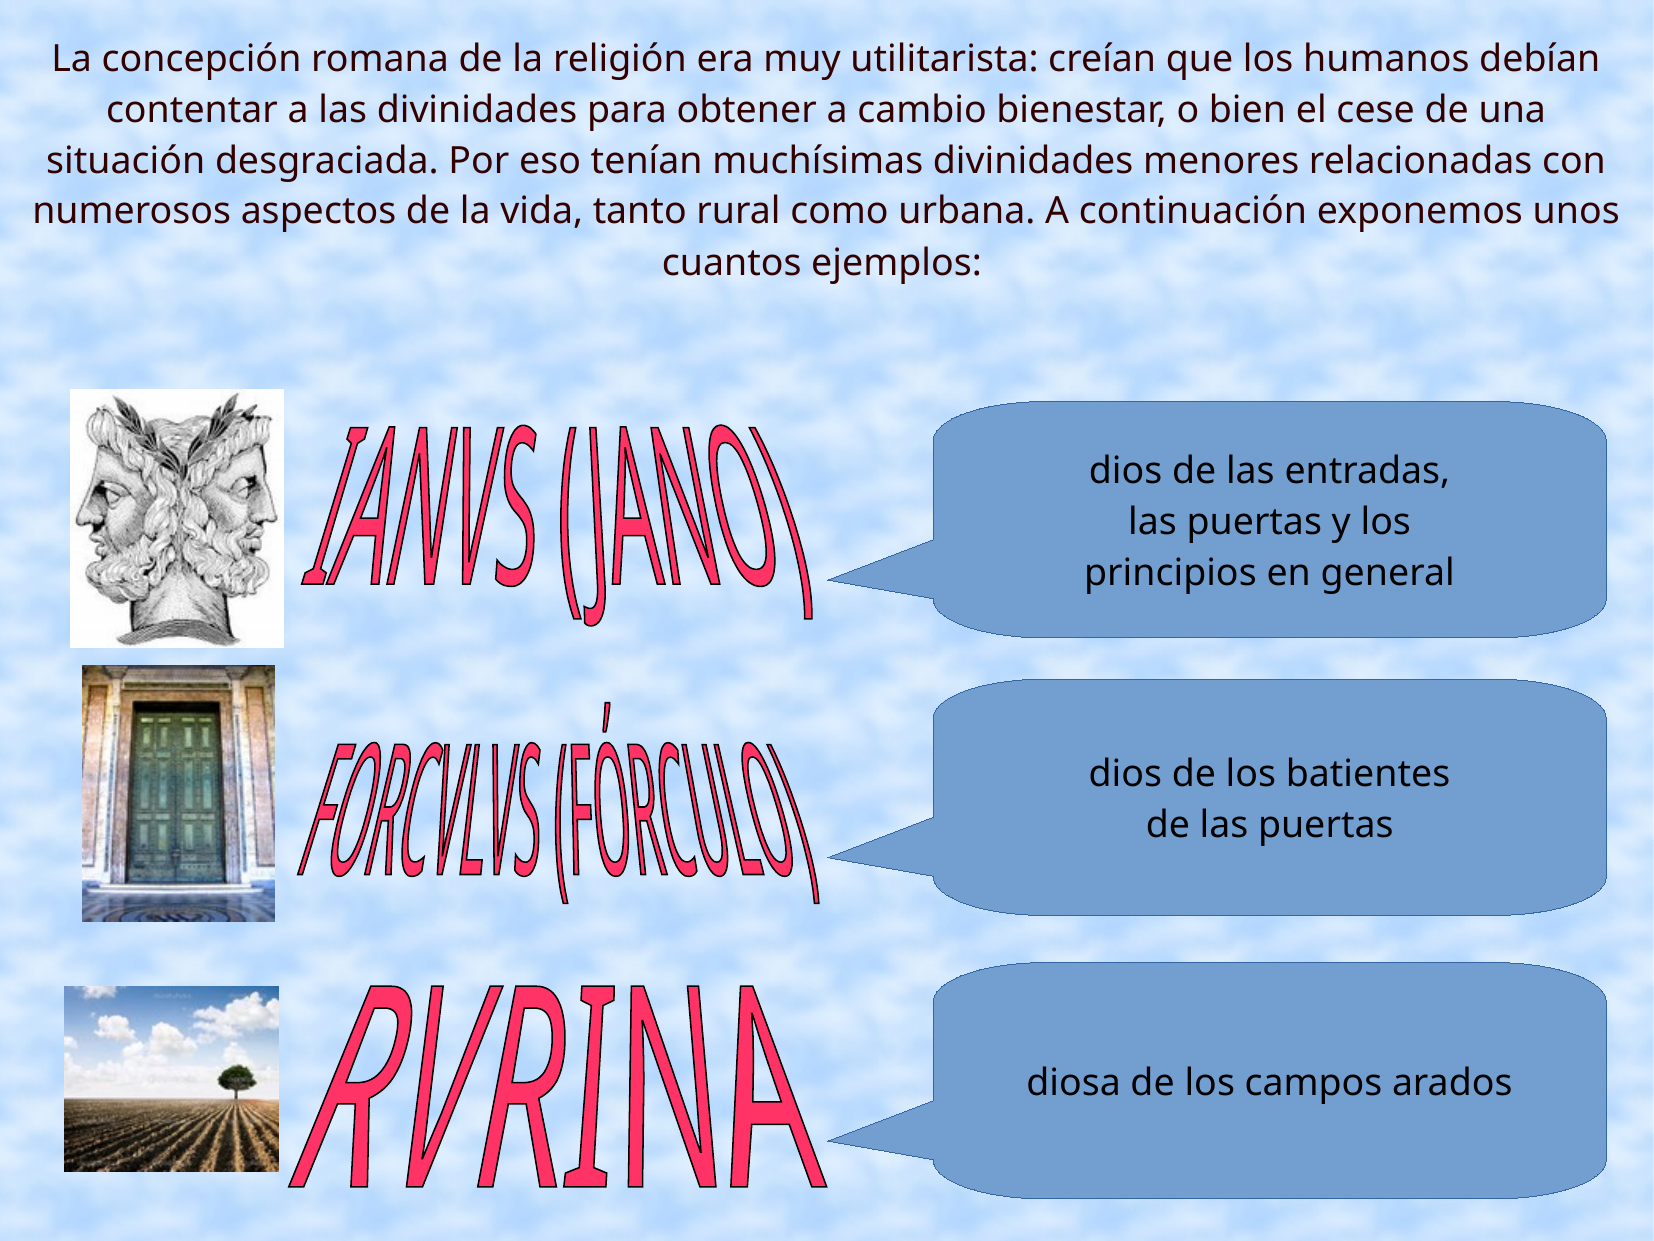

La concepción romana de la religión era muy utilitarista: creían que los humanos debían contentar a las divinidades para obtener a cambio bienestar, o bien el cese de una situación desgraciada. Por eso tenían muchísimas divinidades menores relacionadas con numerosos aspectos de la vida, tanto rural como urbana. A continuación exponemos unos cuantos ejemplos:
dios de las entradas,
las puertas y los
principios en general
IANVS (JANO)
dios de los batientes
de las puertas
FORCVLVS (FÓRCULO)
diosa de los campos arados
RVRINA